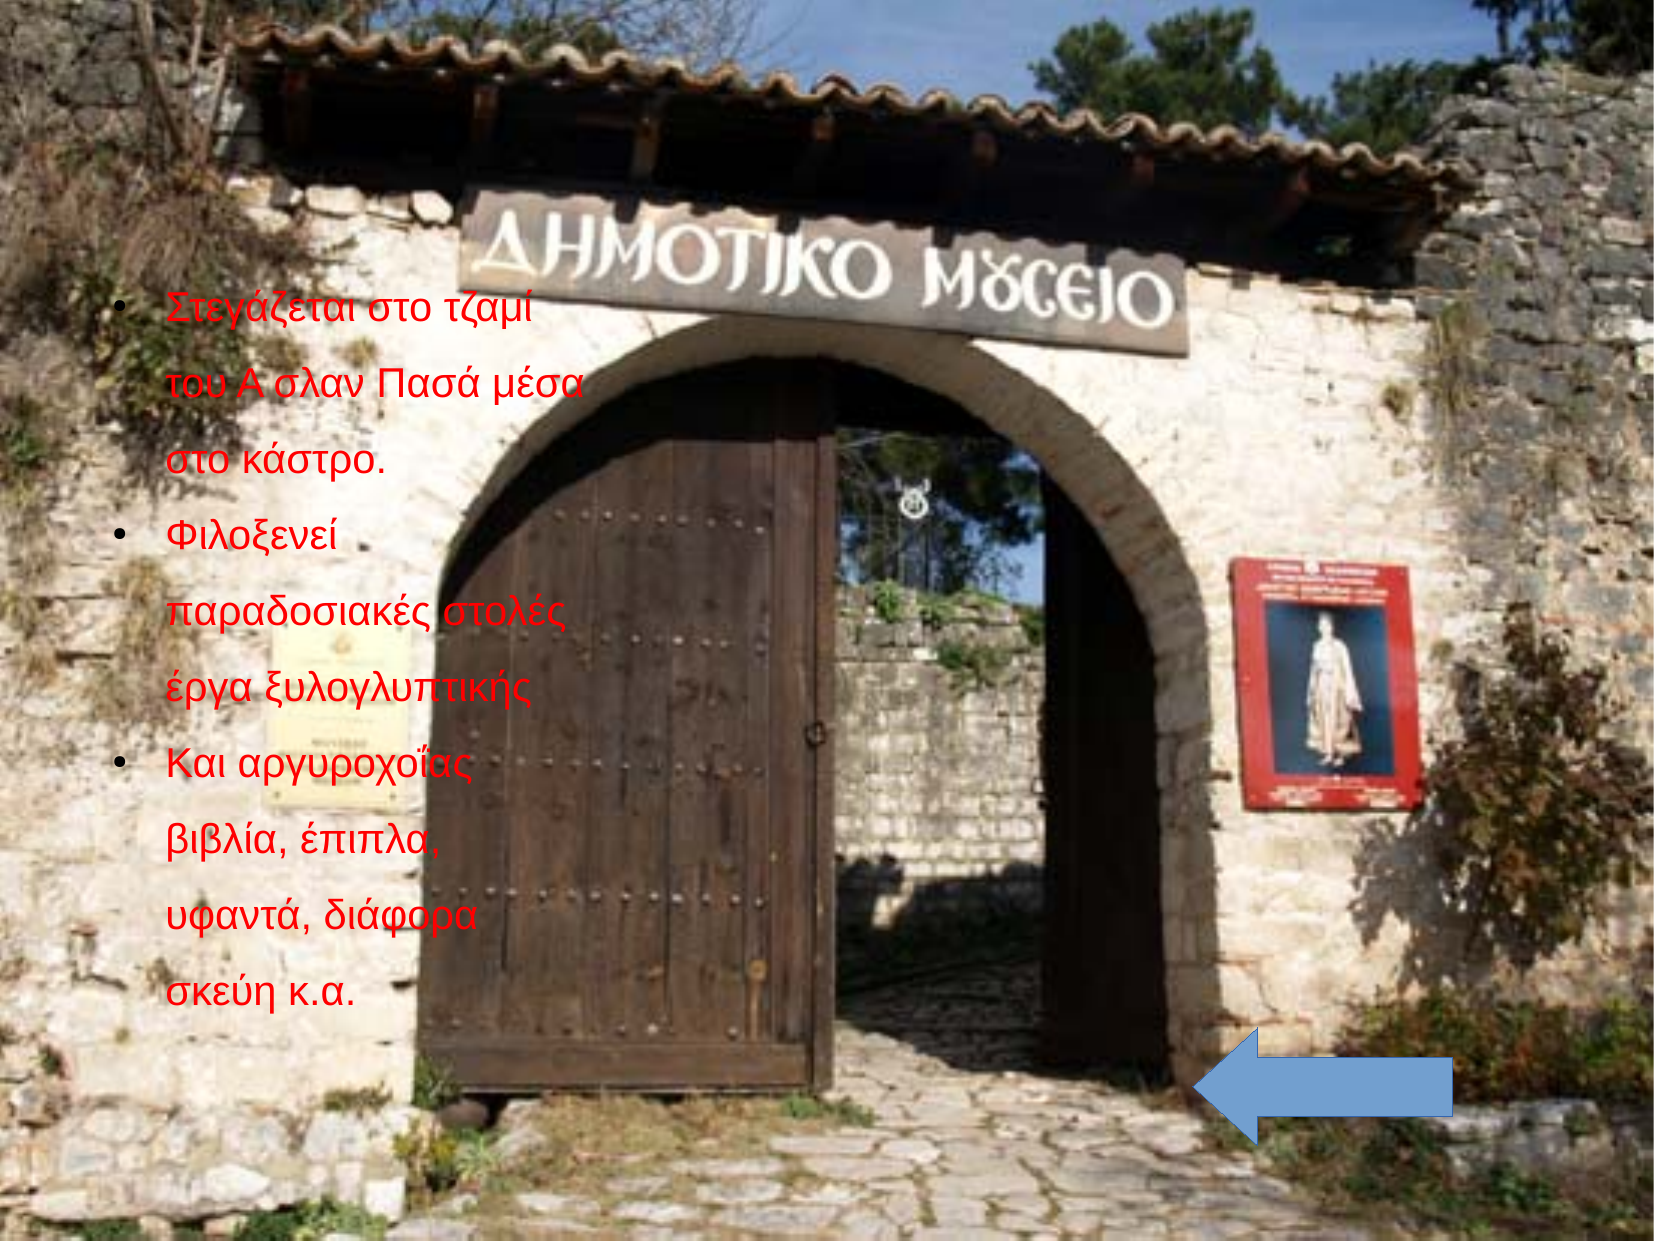

# Στεγάζεται στο τζαμί
του Α σλαν Πασά μέσα
στο κάστρο.
Φιλοξενεί
παραδοσιακές στολές
έργα ξυλογλυπτικής
Και αργυροχοΐας
βιβλία, έπιπλα,
υφαντά, διάφορα
σκεύη κ.α.